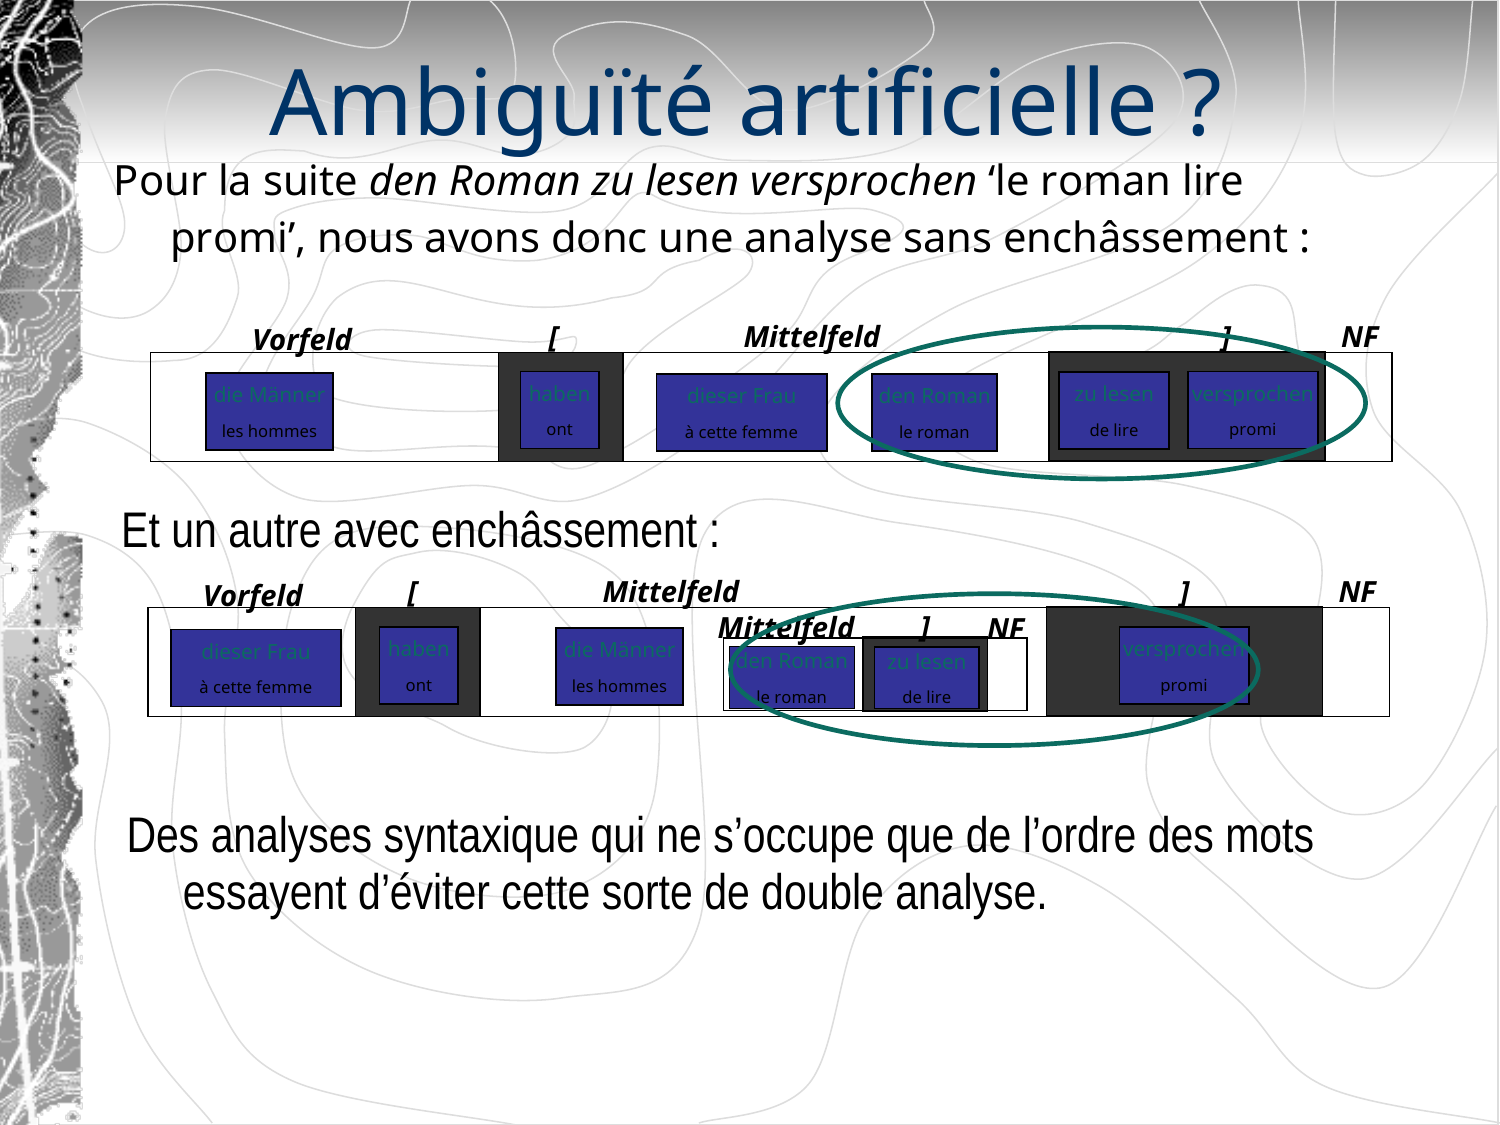

# Ambiguïté artificielle ?
Pour la suite den Roman zu lesen versprochen ‘le roman lire promi’, nous avons donc une analyse sans enchâssement :
NF
[ 	 Mittelfeld
]
Vorfeld
haben
ont
versprochen
promi
zu lesen
de lire
die Männer
les hommes
den Roman
le roman
dieser Frau
à cette femme
Et un autre avec enchâssement :
NF
[ 	 Mittelfeld
]
Vorfeld
]
Mittelfeld
NF
den Roman
le roman
zu lesen
de lire
haben
ont
versprochen
promi
die Männer
les hommes
dieser Frau
à cette femme
Des analyses syntaxique qui ne s’occupe que de l’ordre des mots essayent d’éviter cette sorte de double analyse.